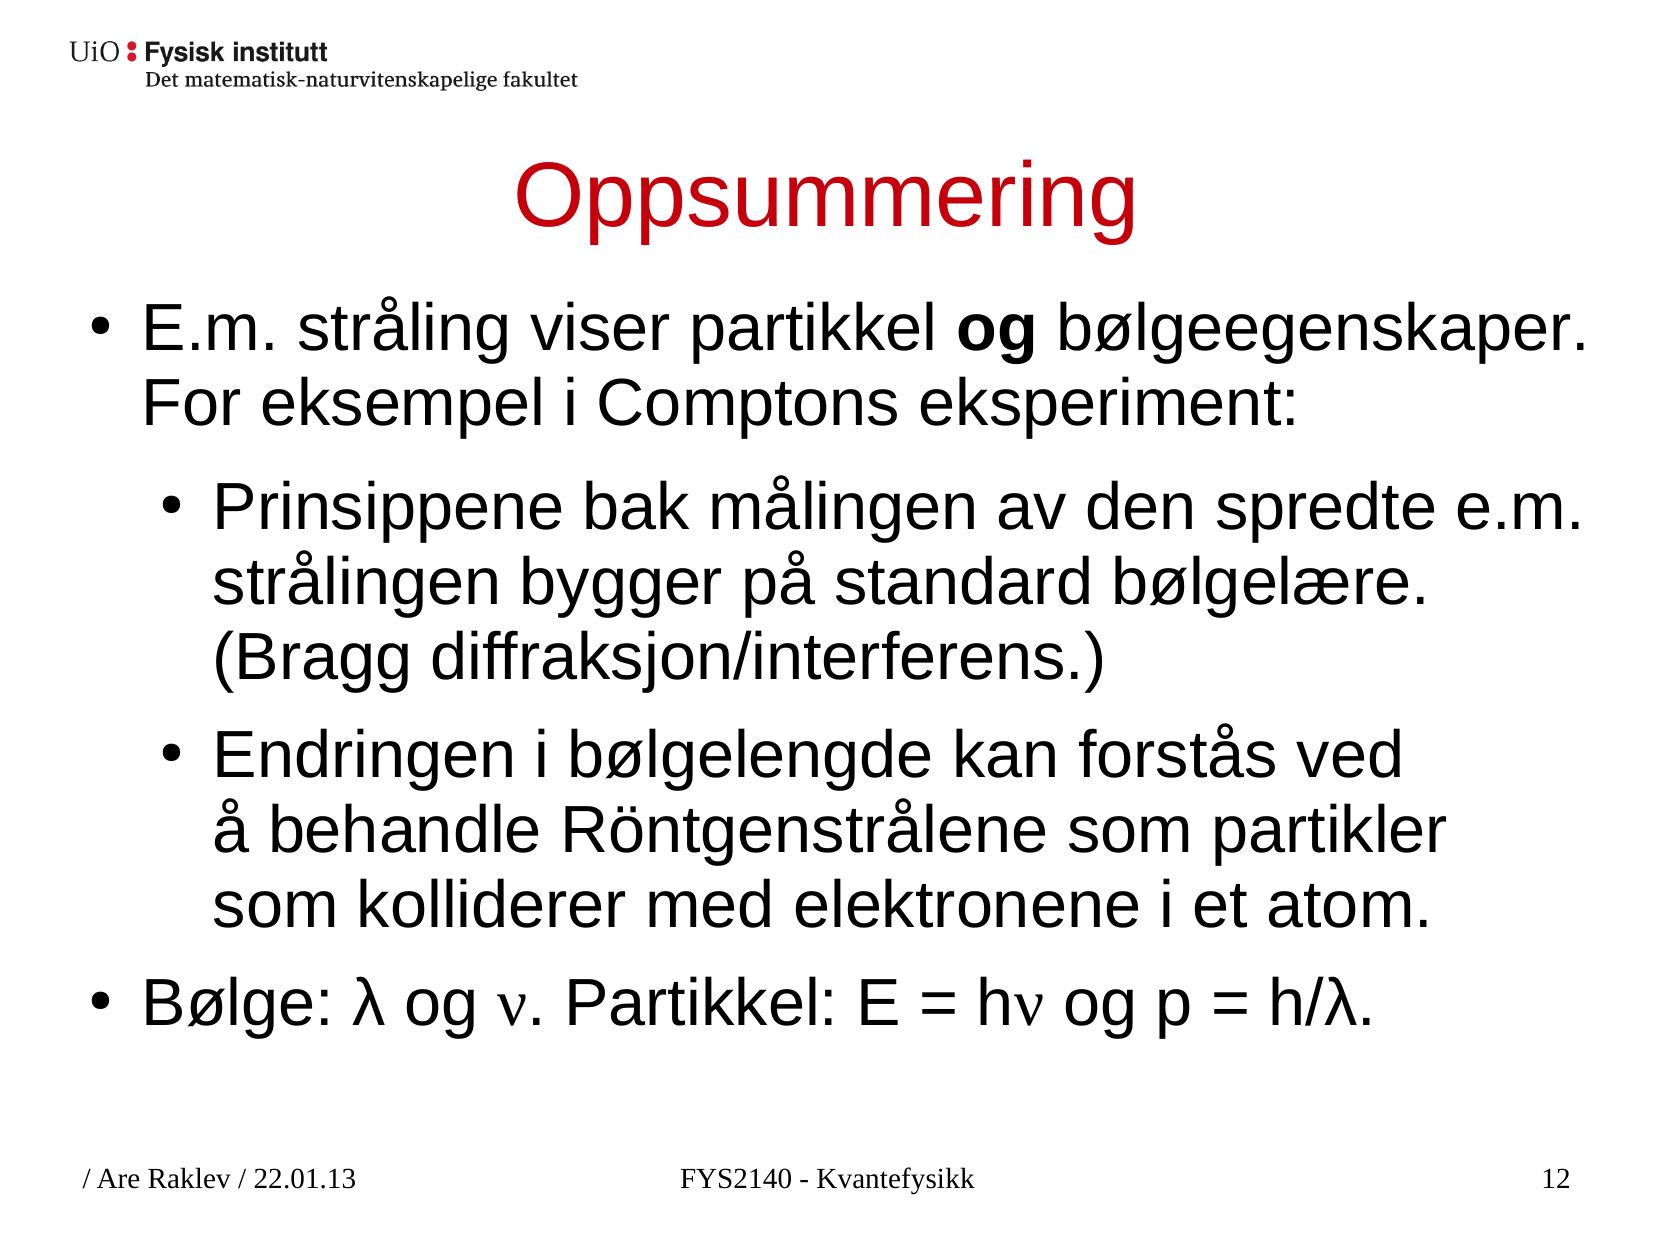

# Oppsummering
E.m. stråling viser partikkel og bølgeegenskaper. For eksempel i Comptons eksperiment:
Prinsippene bak målingen av den spredte e.m. strålingen bygger på standard bølgelære. (Bragg diffraksjon/interferens.)
Endringen i bølgelengde kan forstås ved
å behandle Röntgenstrålene som partikler
som kolliderer med elektronene i et atom.
Bølge: λ og ν. Partikkel: E = hν og p = h/λ.
/ Are Raklev / 22.01.13
FYS2140 - Kvantefysikk
12